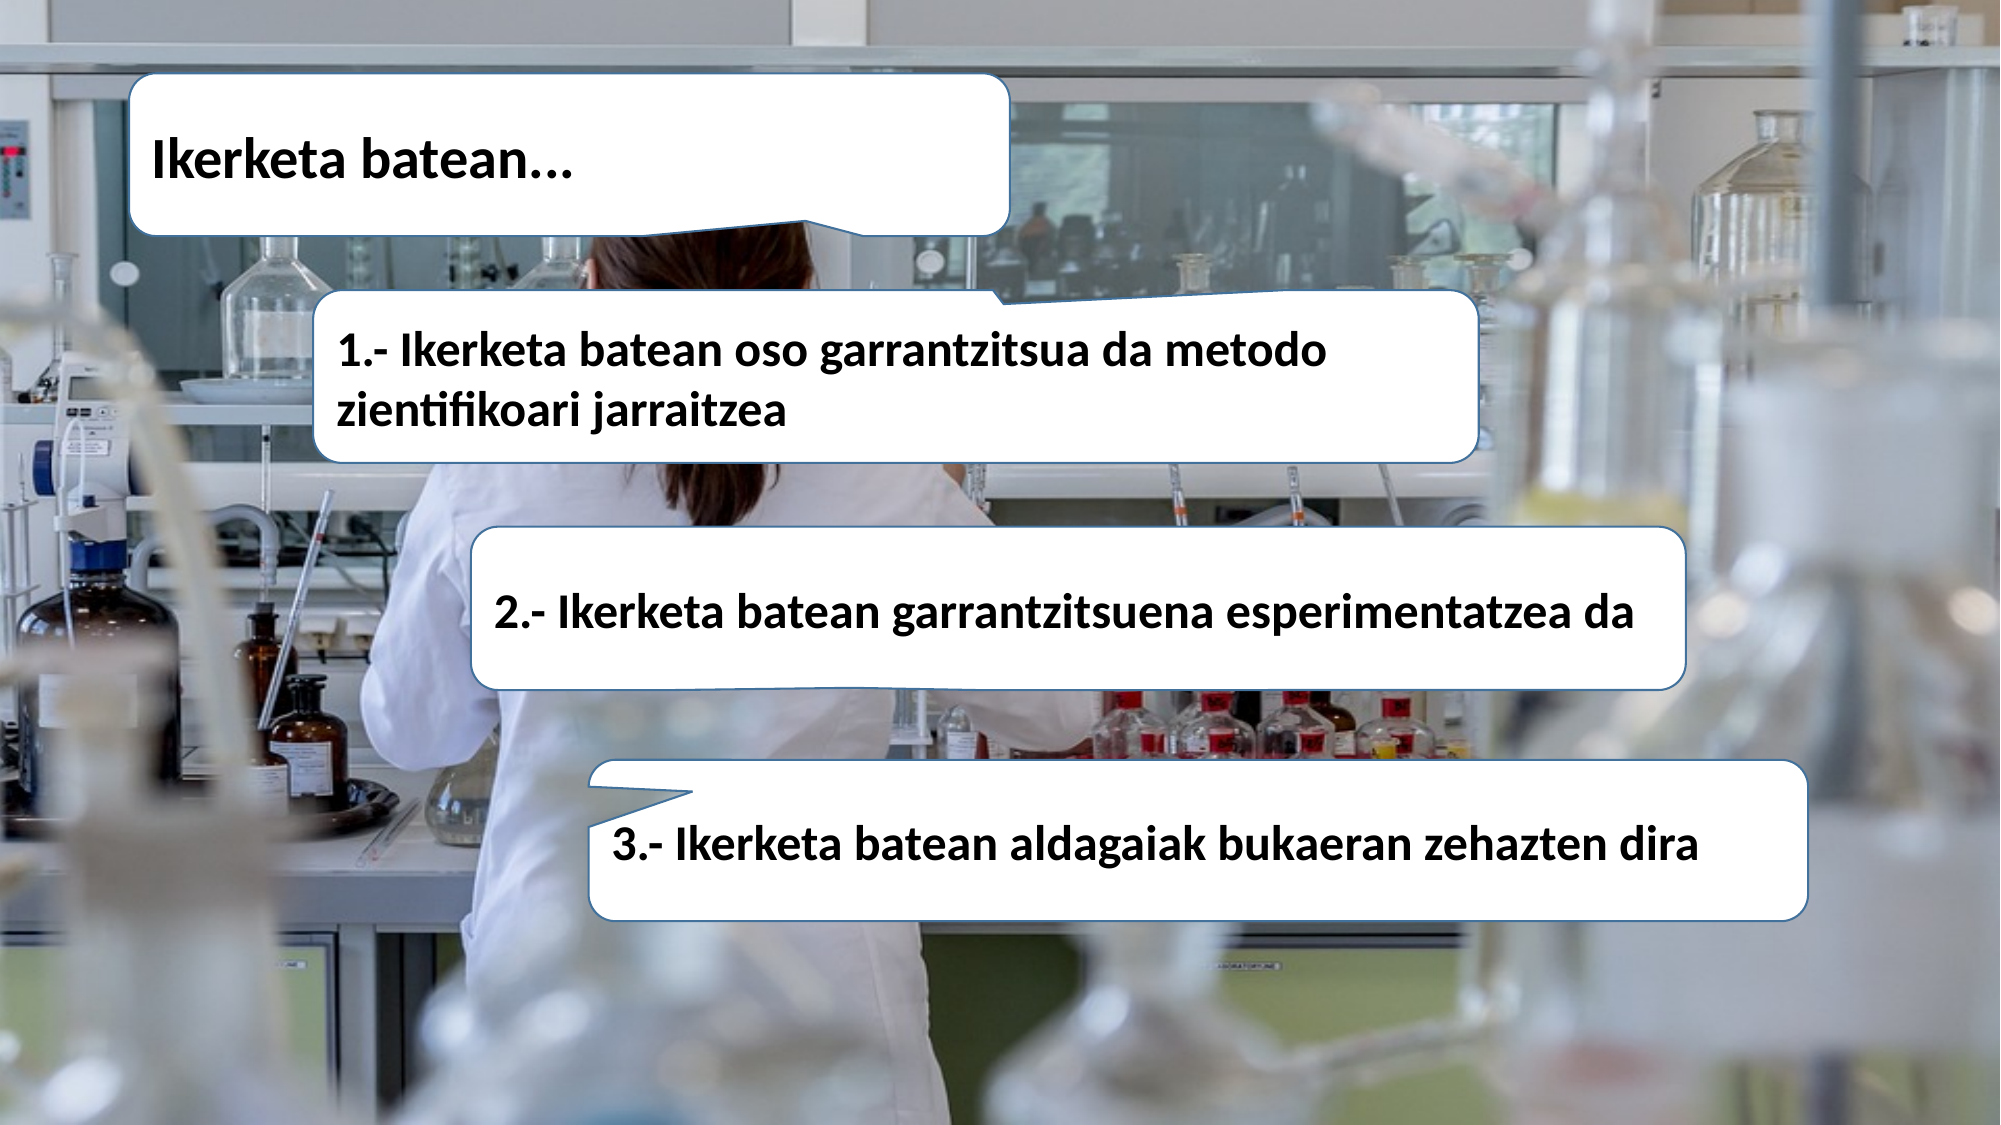

Ikerketa batean...
1.- Ikerketa batean oso garrantzitsua da metodo zientifikoari jarraitzea
2.- Ikerketa batean garrantzitsuena esperimentatzea da
3.- Ikerketa batean aldagaiak bukaeran zehazten dira